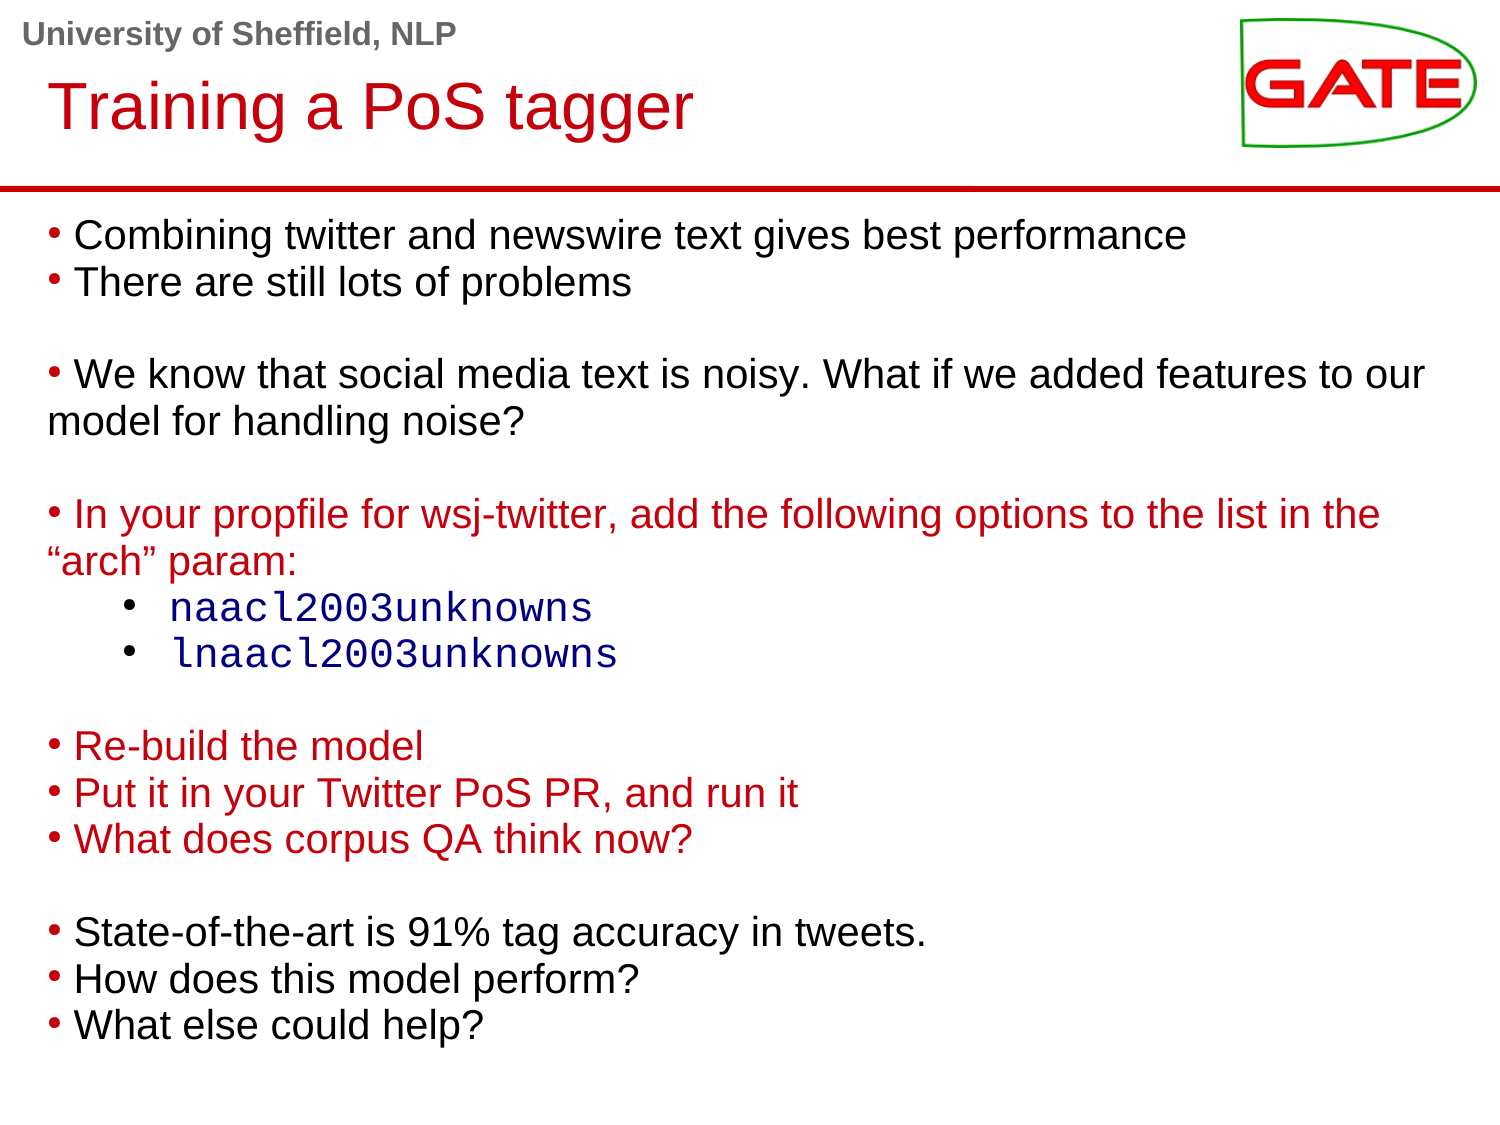

Training a PoS tagger
 Combining twitter and newswire text gives best performance
 There are still lots of problems
 We know that social media text is noisy. What if we added features to our model for handling noise?
 In your propfile for wsj-twitter, add the following options to the list in the “arch” param:
naacl2003unknowns
lnaacl2003unknowns
 Re-build the model
 Put it in your Twitter PoS PR, and run it
 What does corpus QA think now?
 State-of-the-art is 91% tag accuracy in tweets.
 How does this model perform?
 What else could help?